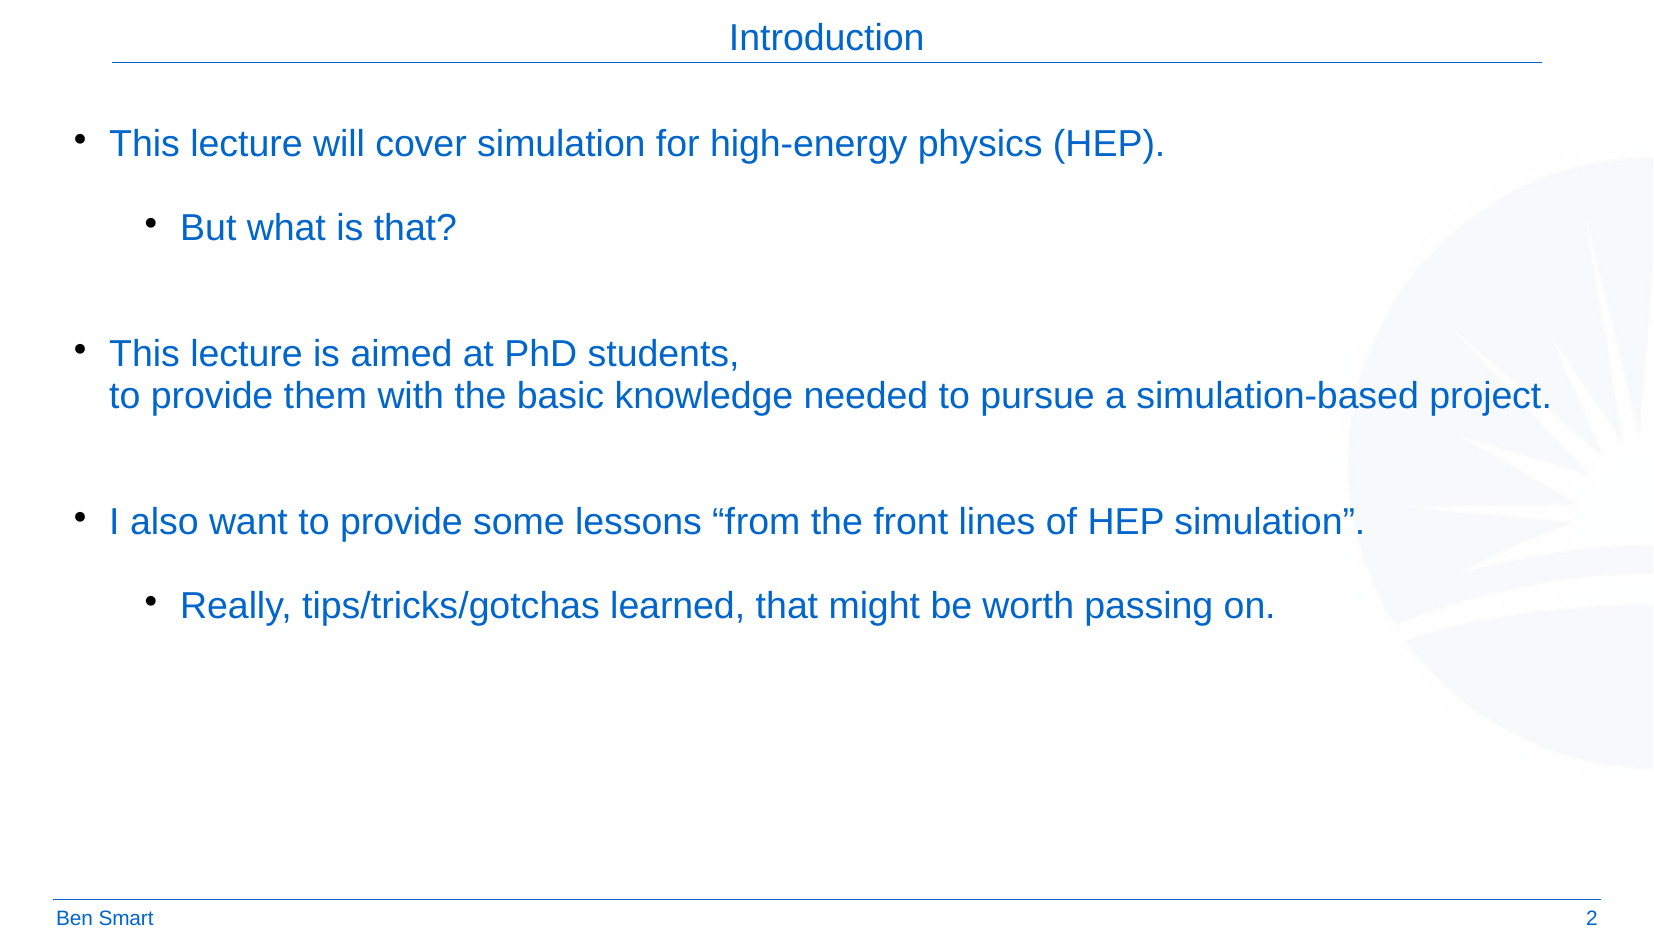

Introduction
This lecture will cover simulation for high-energy physics (HEP).
But what is that?
This lecture is aimed at PhD students,
to provide them with the basic knowledge needed to pursue a simulation-based project.
I also want to provide some lessons “from the front lines of HEP simulation”.
Really, tips/tricks/gotchas learned, that might be worth passing on.
Ben Smart